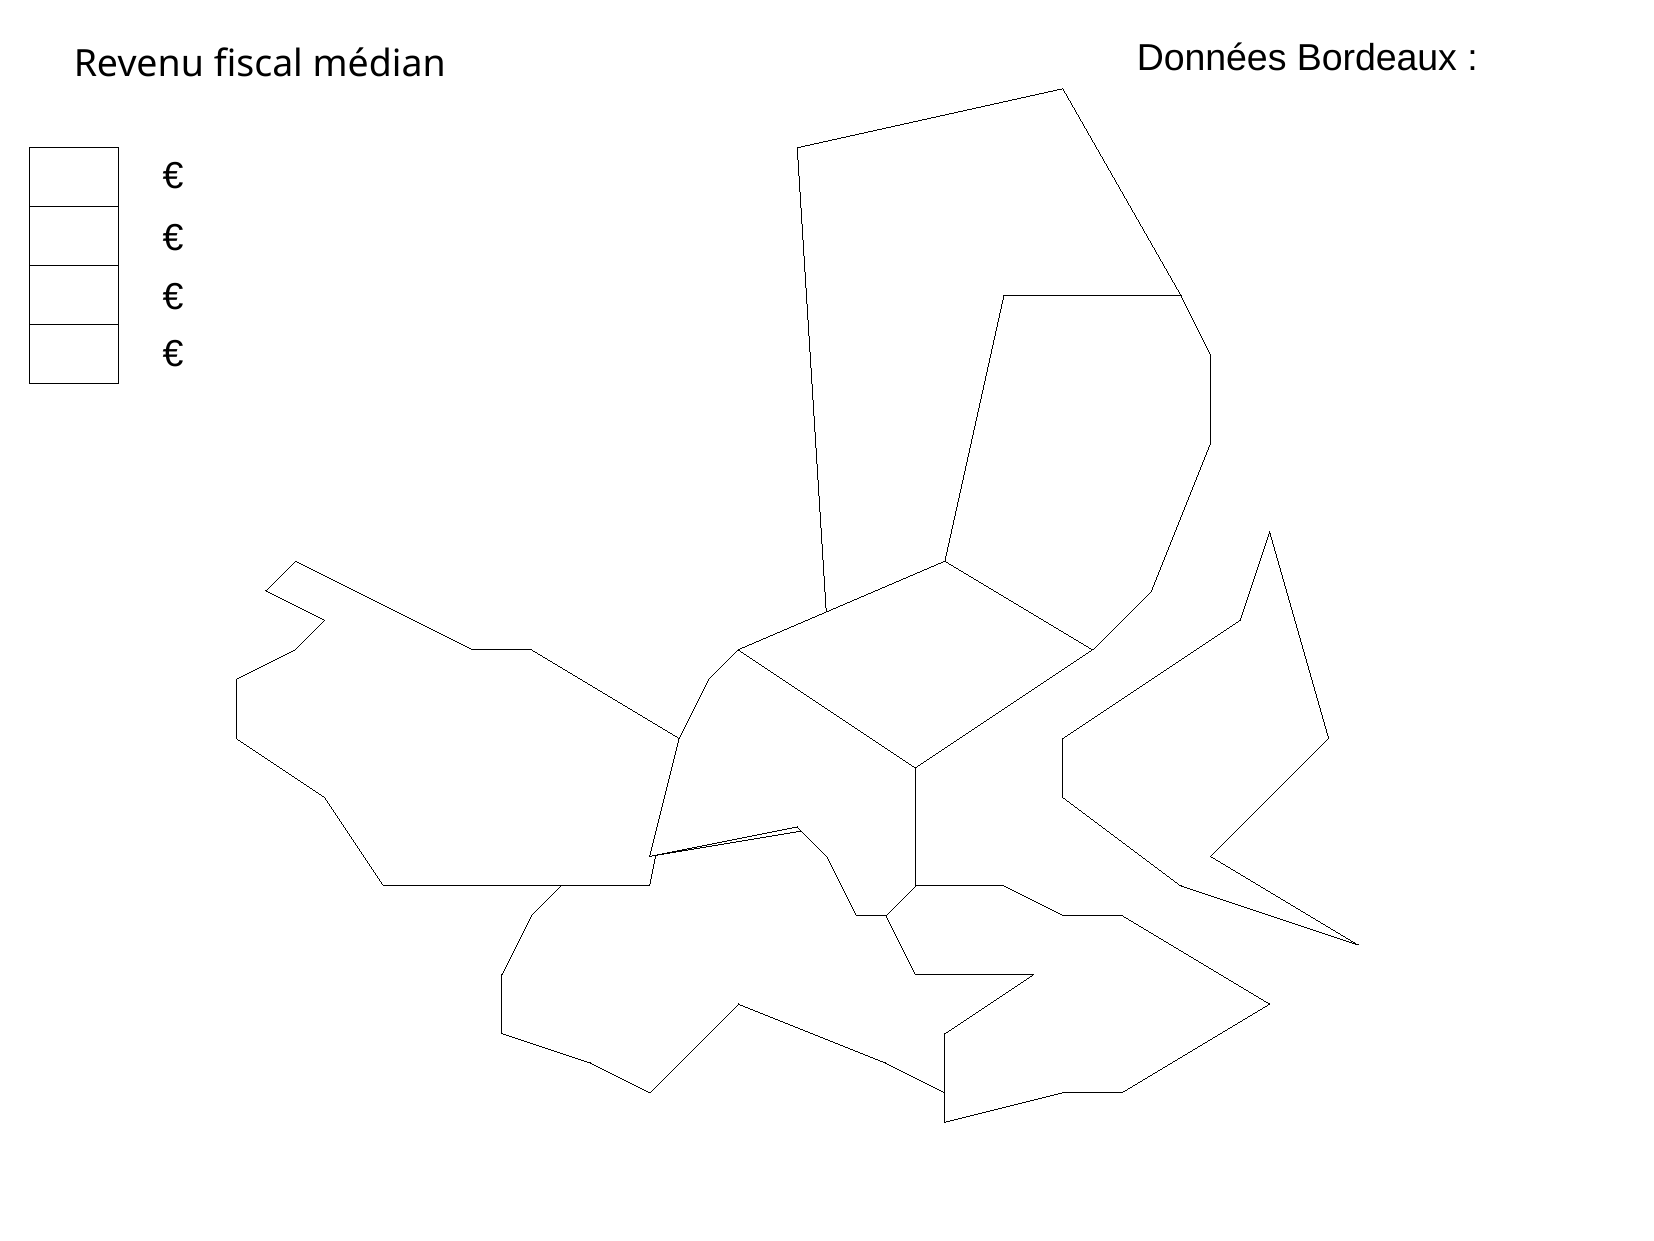

Revenu fiscal médian
Données Bordeaux :
€
€
€
€